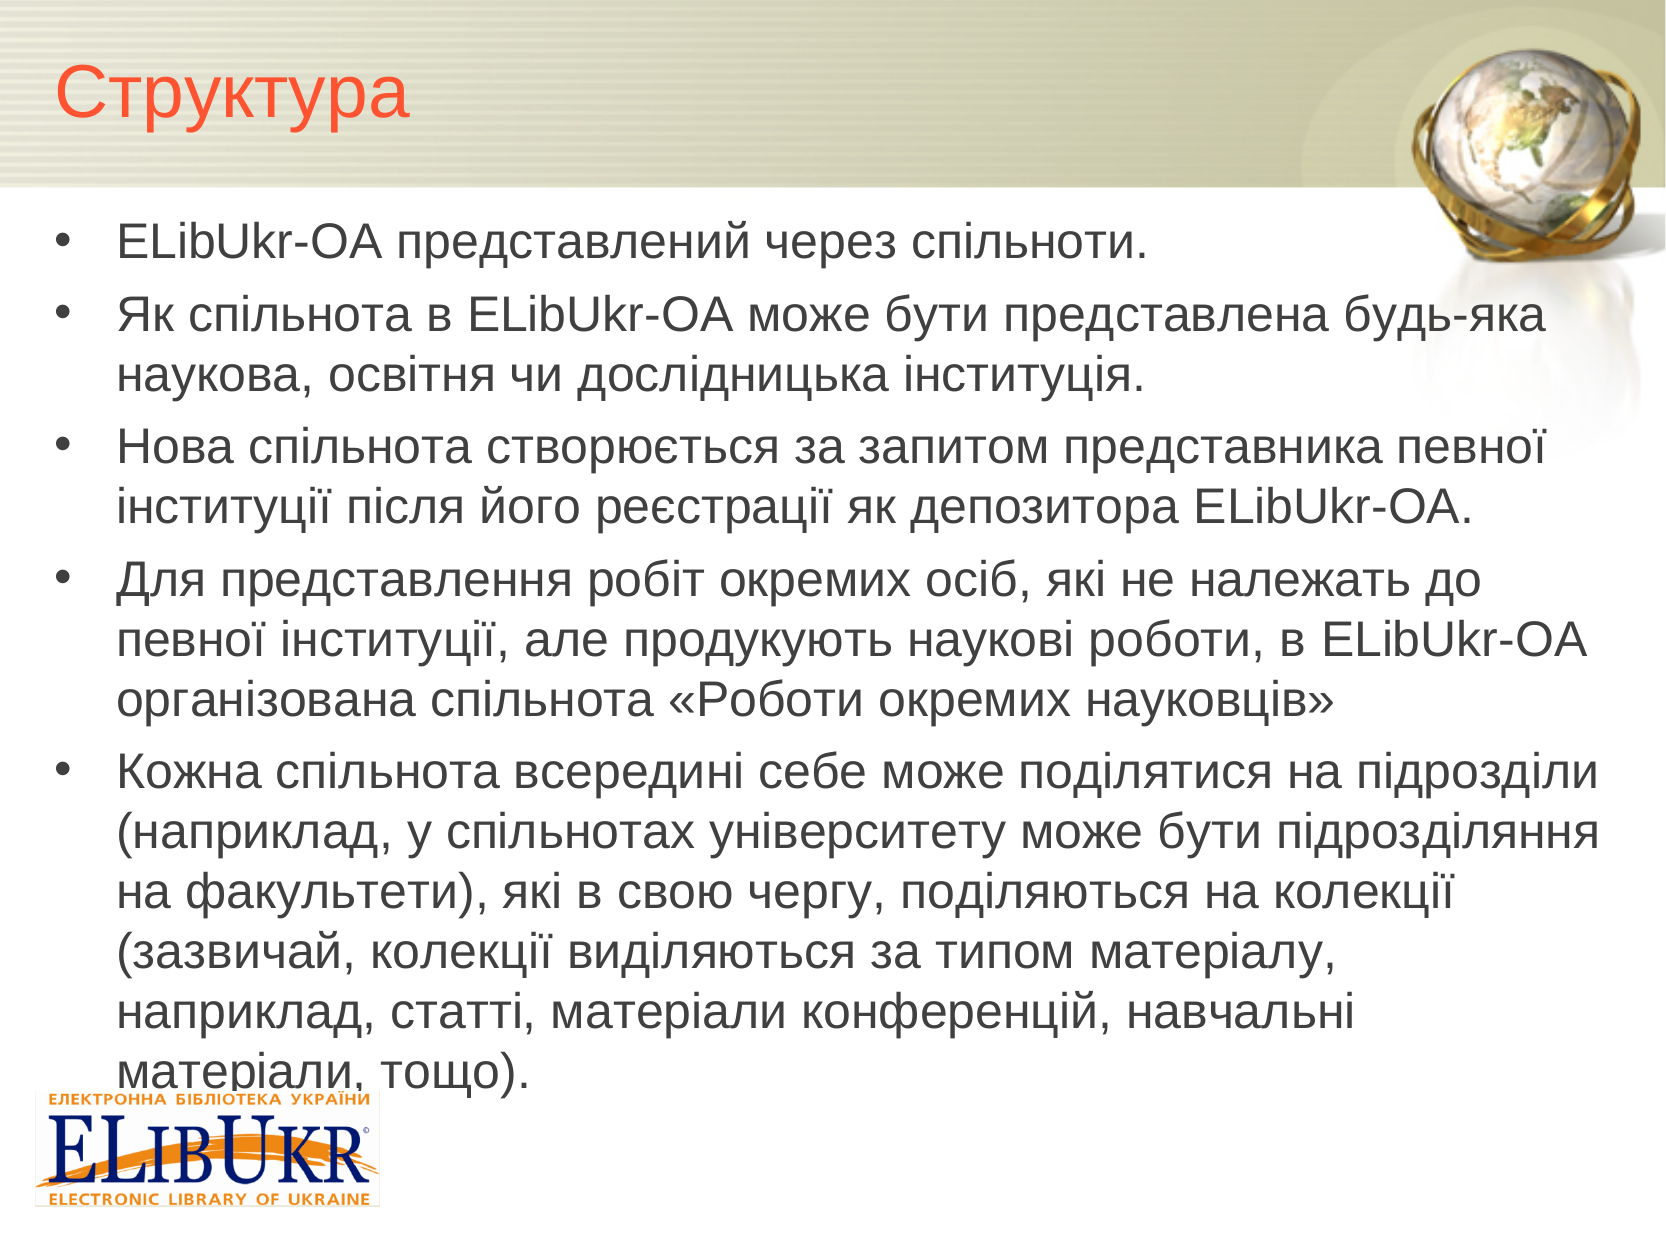

# Структура
ELibUkr-OA представлений через спільноти.
Як спільнота в ELibUkr-OA може бути представлена будь-яка наукова, освітня чи дослідницька інституція.
Нова спільнота створюється за запитом представника певної інституції після його реєстрації як депозитора ELibUkr-OA.
Для представлення робіт окремих осіб, які не належать до певної інституції, але продукують наукові роботи, в ELibUkr-OA організована спільнота «Роботи окремих науковців»
Кожна спільнота всередині себе може поділятися на підрозділи (наприклад, у спільнотах університету може бути підрозділяння на факультети), які в свою чергу, поділяються на колекції (зазвичай, колекції виділяються за типом матеріалу, наприклад, статті, матеріали конференцій, навчальні матеріали, тощо).